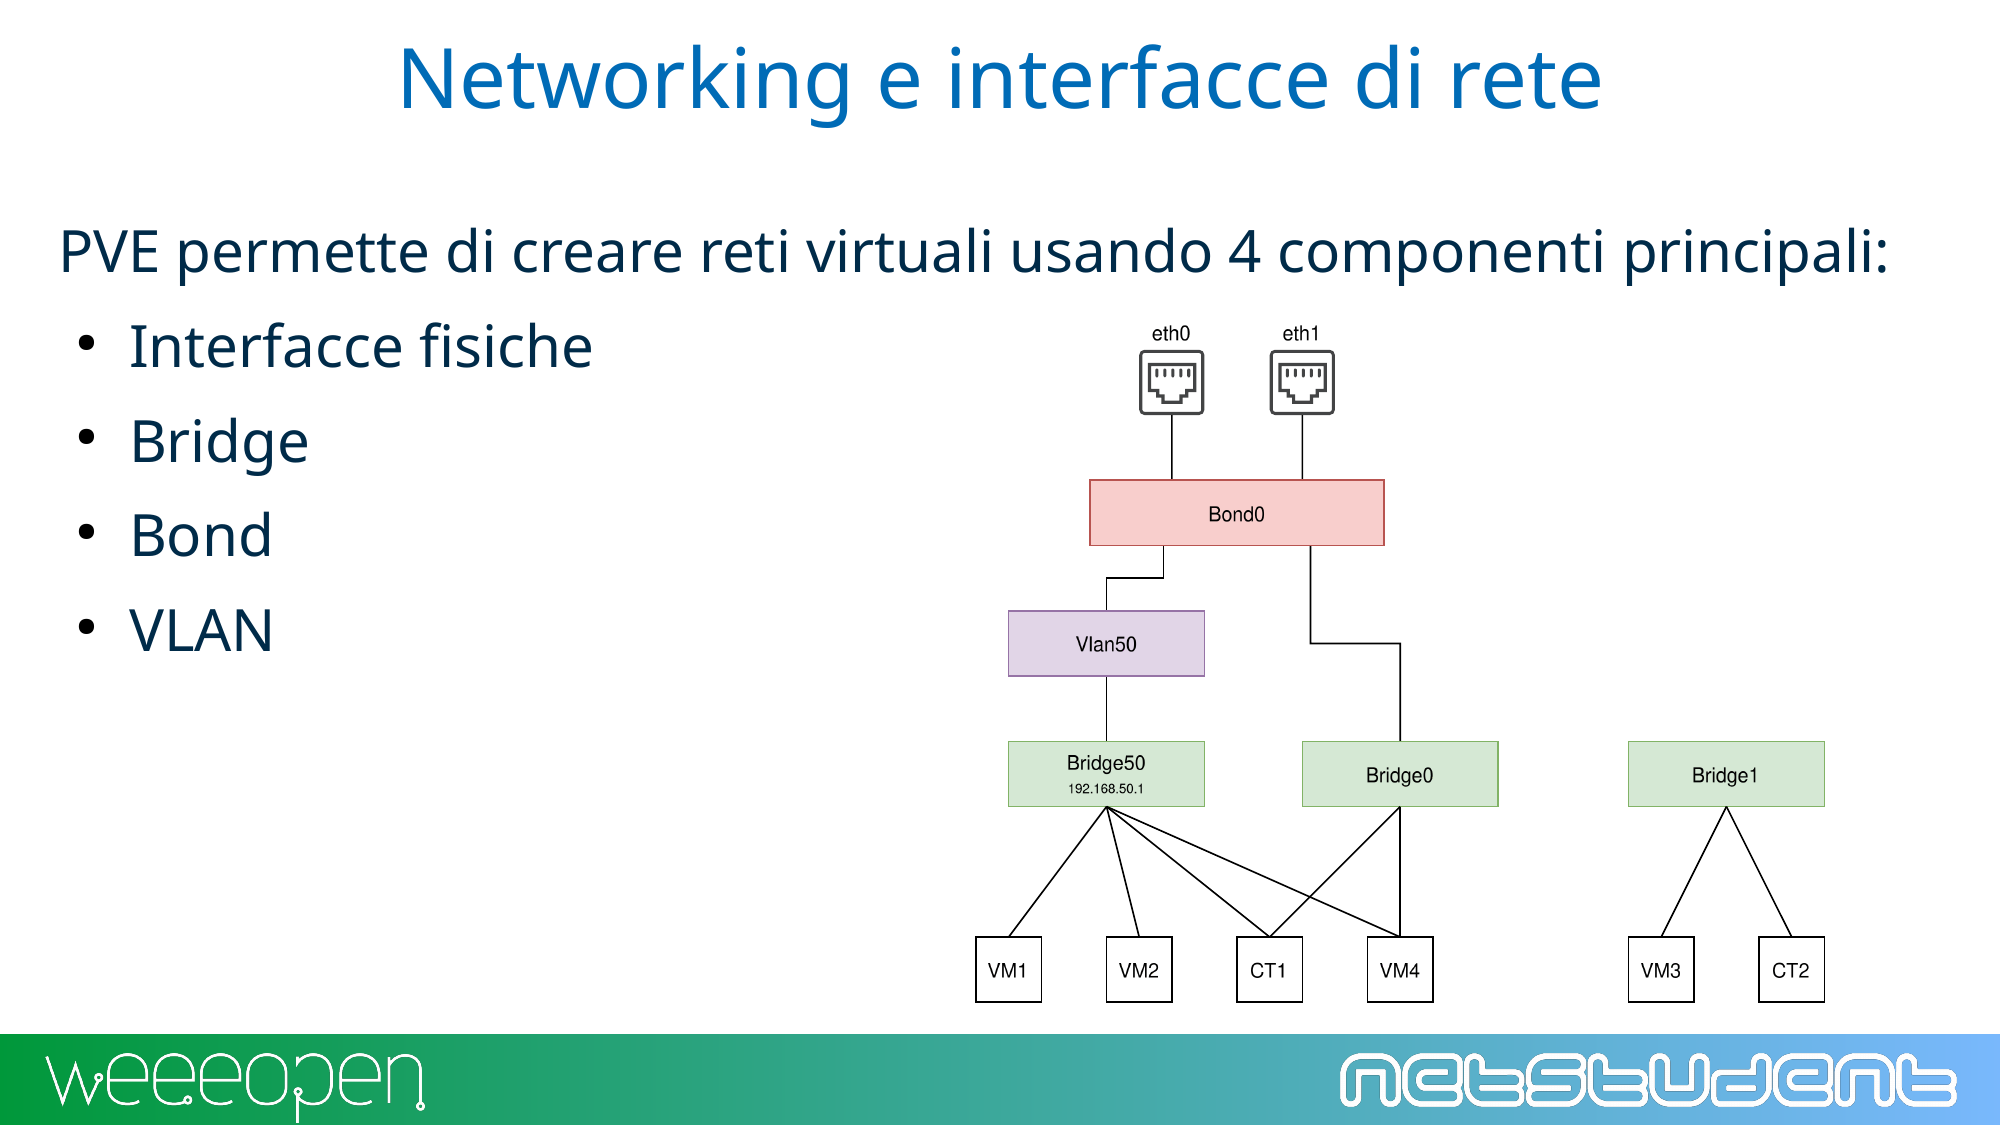

# Networking e interfacce di rete
PVE permette di creare reti virtuali usando 4 componenti principali:
Interfacce fisiche
Bridge
Bond
VLAN